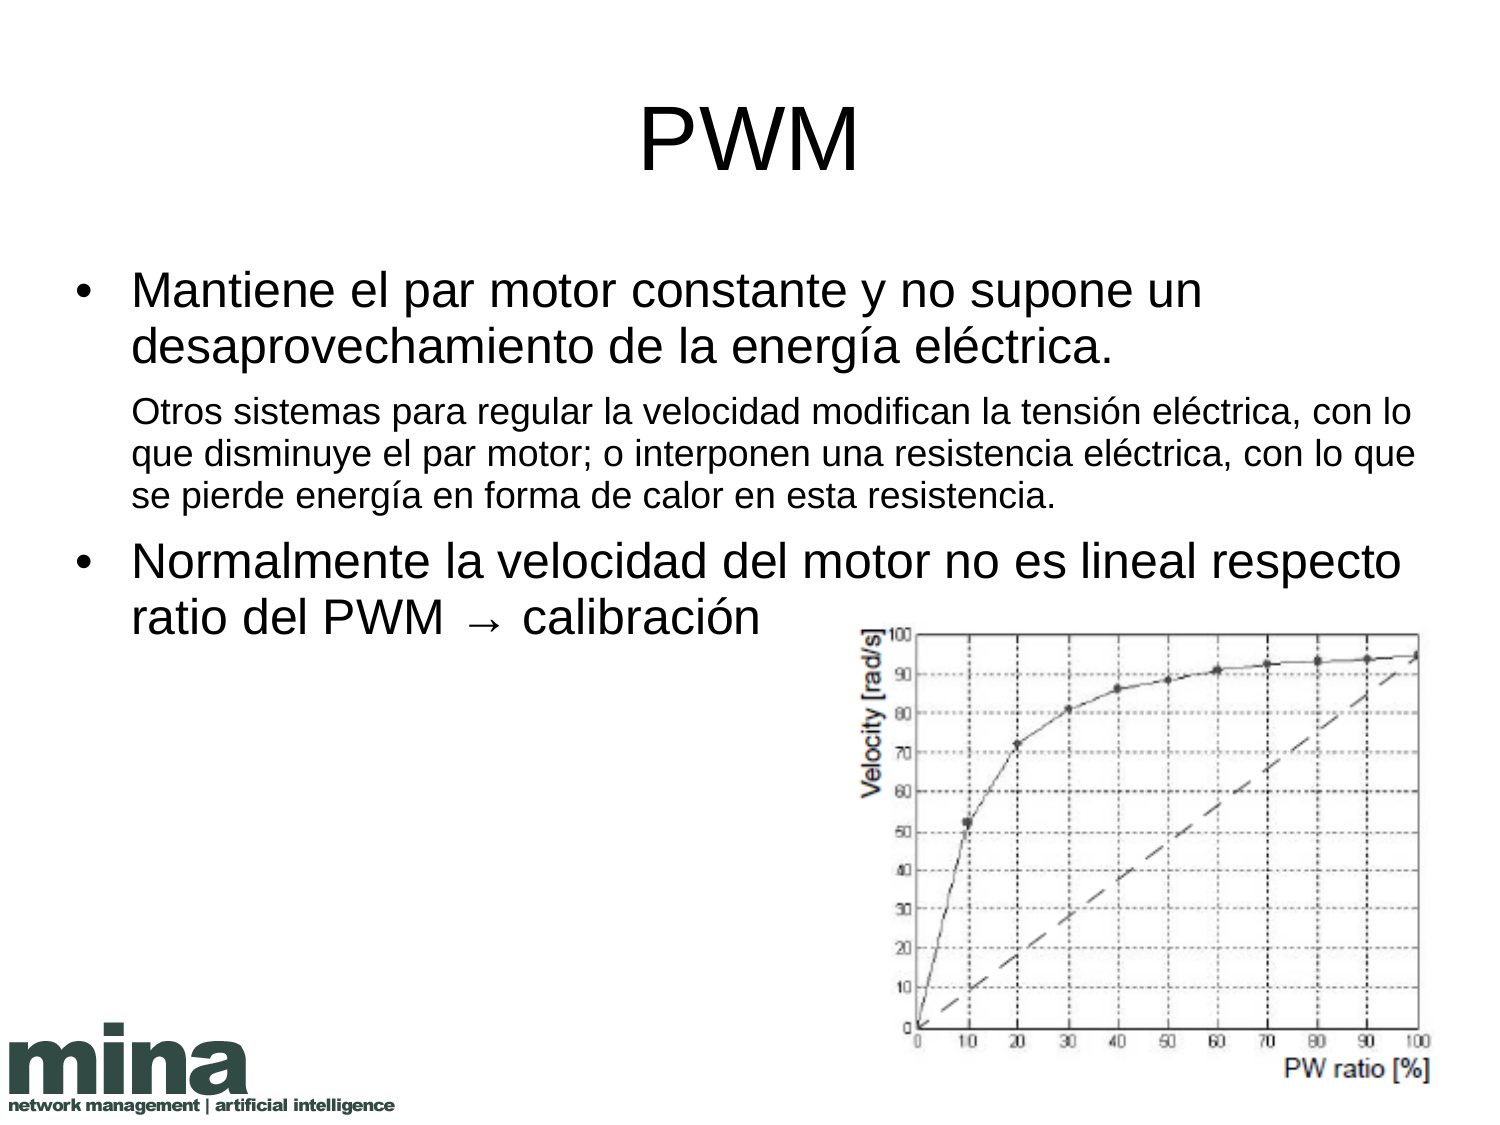

# PWM
Mantiene el par motor constante y no supone un desaprovechamiento de la energía eléctrica.
Otros sistemas para regular la velocidad modifican la tensión eléctrica, con lo que disminuye el par motor; o interponen una resistencia eléctrica, con lo que se pierde energía en forma de calor en esta resistencia.
Normalmente la velocidad del motor no es lineal respecto ratio del PWM → calibración